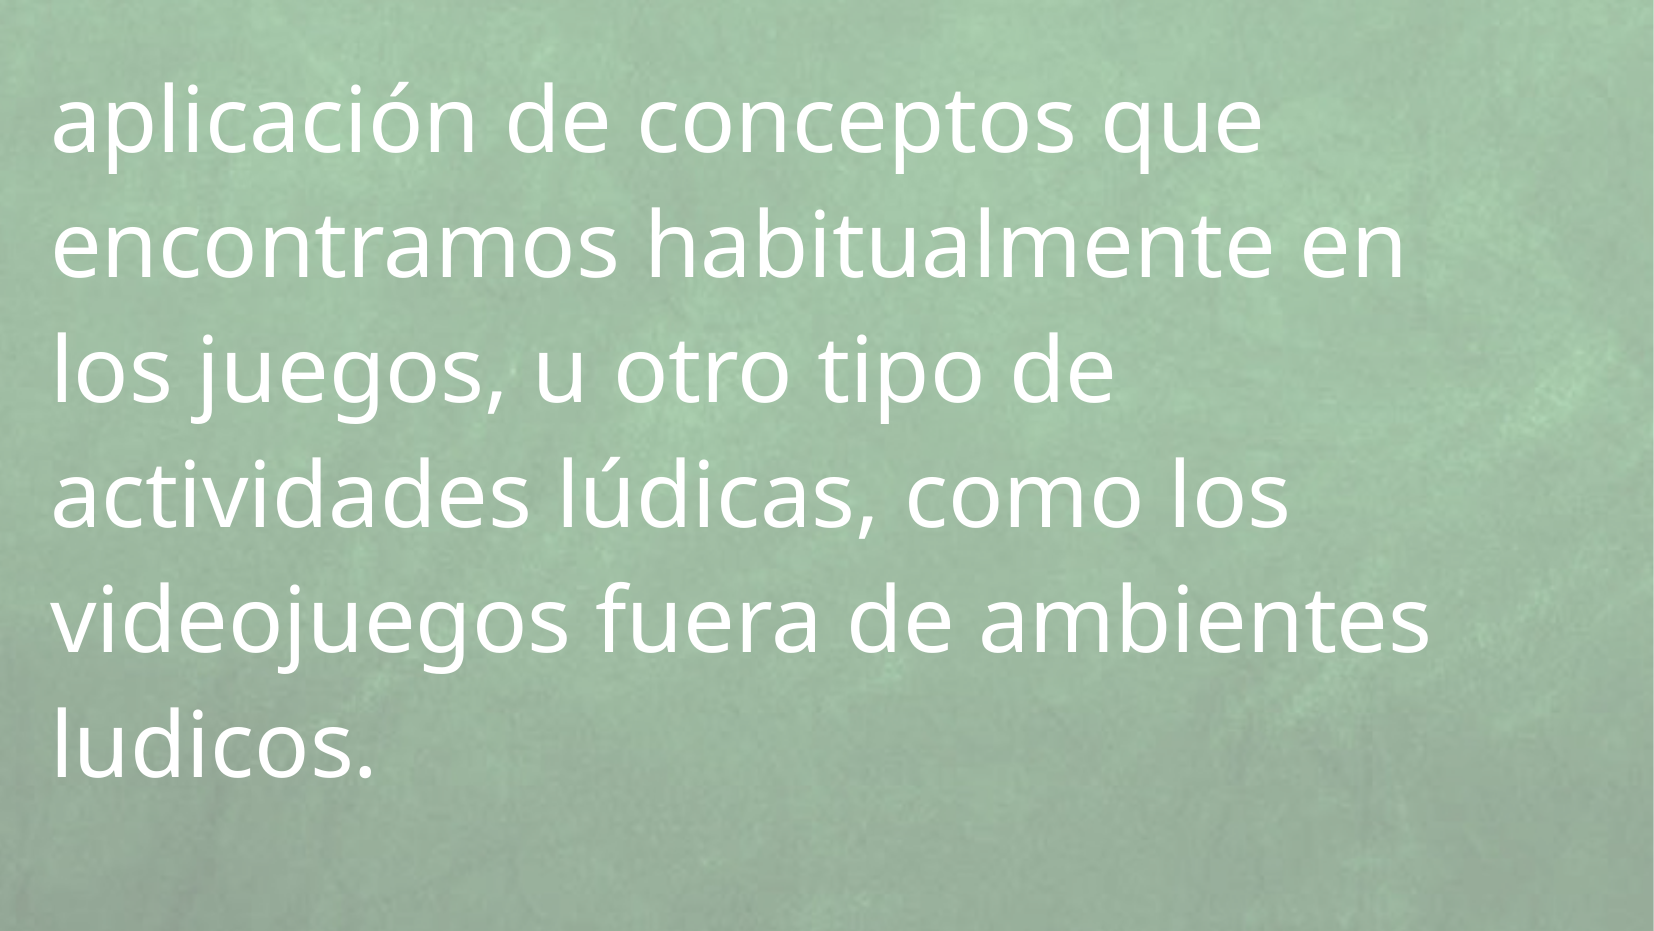

aplicación de conceptos que encontramos habitualmente en los juegos, u otro tipo de actividades lúdicas, como los videojuegos fuera de ambientes ludicos.